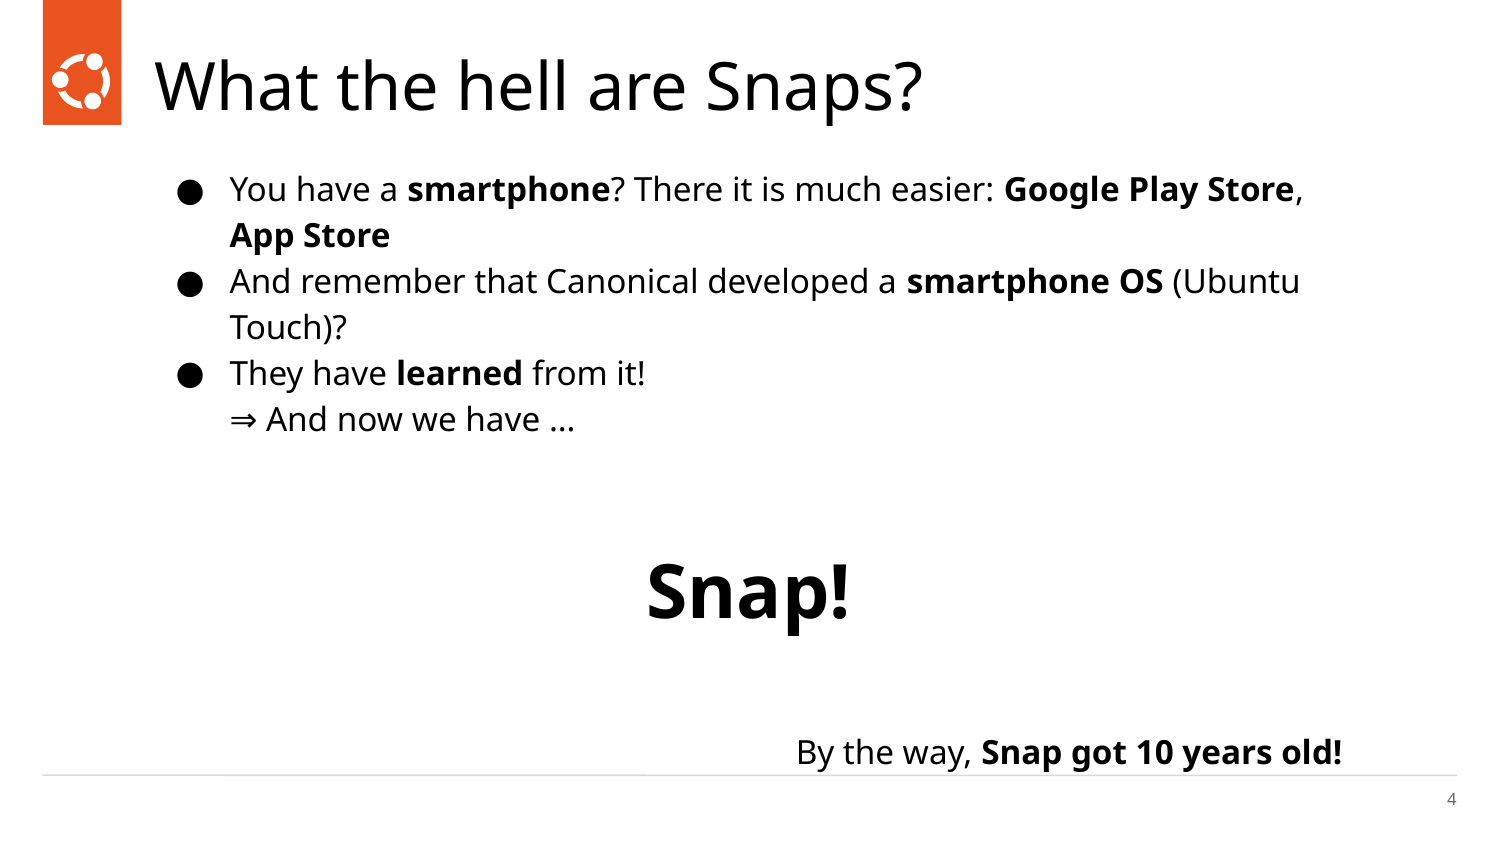

# What the hell are Snaps?
You have a smartphone? There it is much easier: Google Play Store, App Store
And remember that Canonical developed a smartphone OS (Ubuntu Touch)?
They have learned from it!
⇒ And now we have …
Snap!
By the way, Snap got 10 years old!